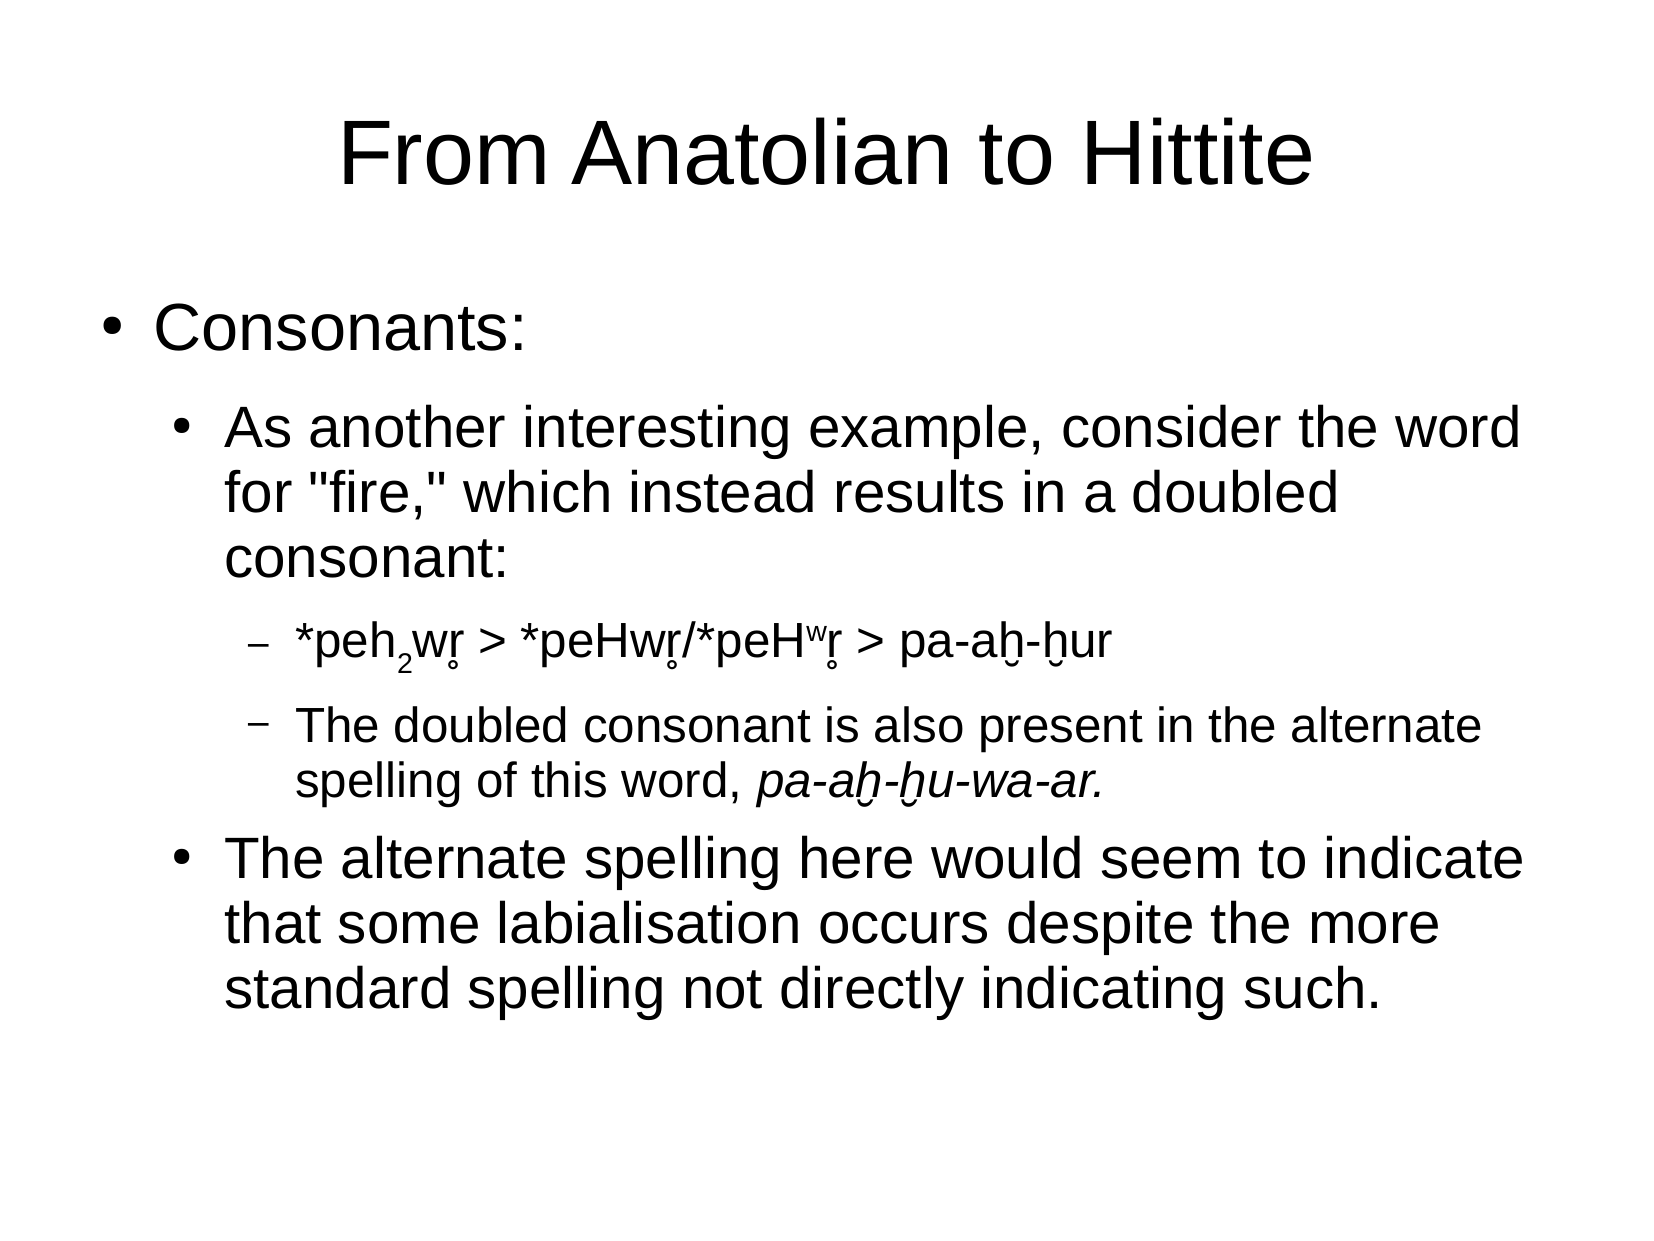

# From Anatolian to Hittite
Consonants:
As another interesting example, consider the word for "fire," which instead results in a doubled consonant:
*peh2wr̥ > *peHwr̥/*peHwr̥ > pa-aḫ-ḫur
The doubled consonant is also present in the alternate spelling of this word, pa-aḫ-ḫu-wa-ar.
The alternate spelling here would seem to indicate that some labialisation occurs despite the more standard spelling not directly indicating such.